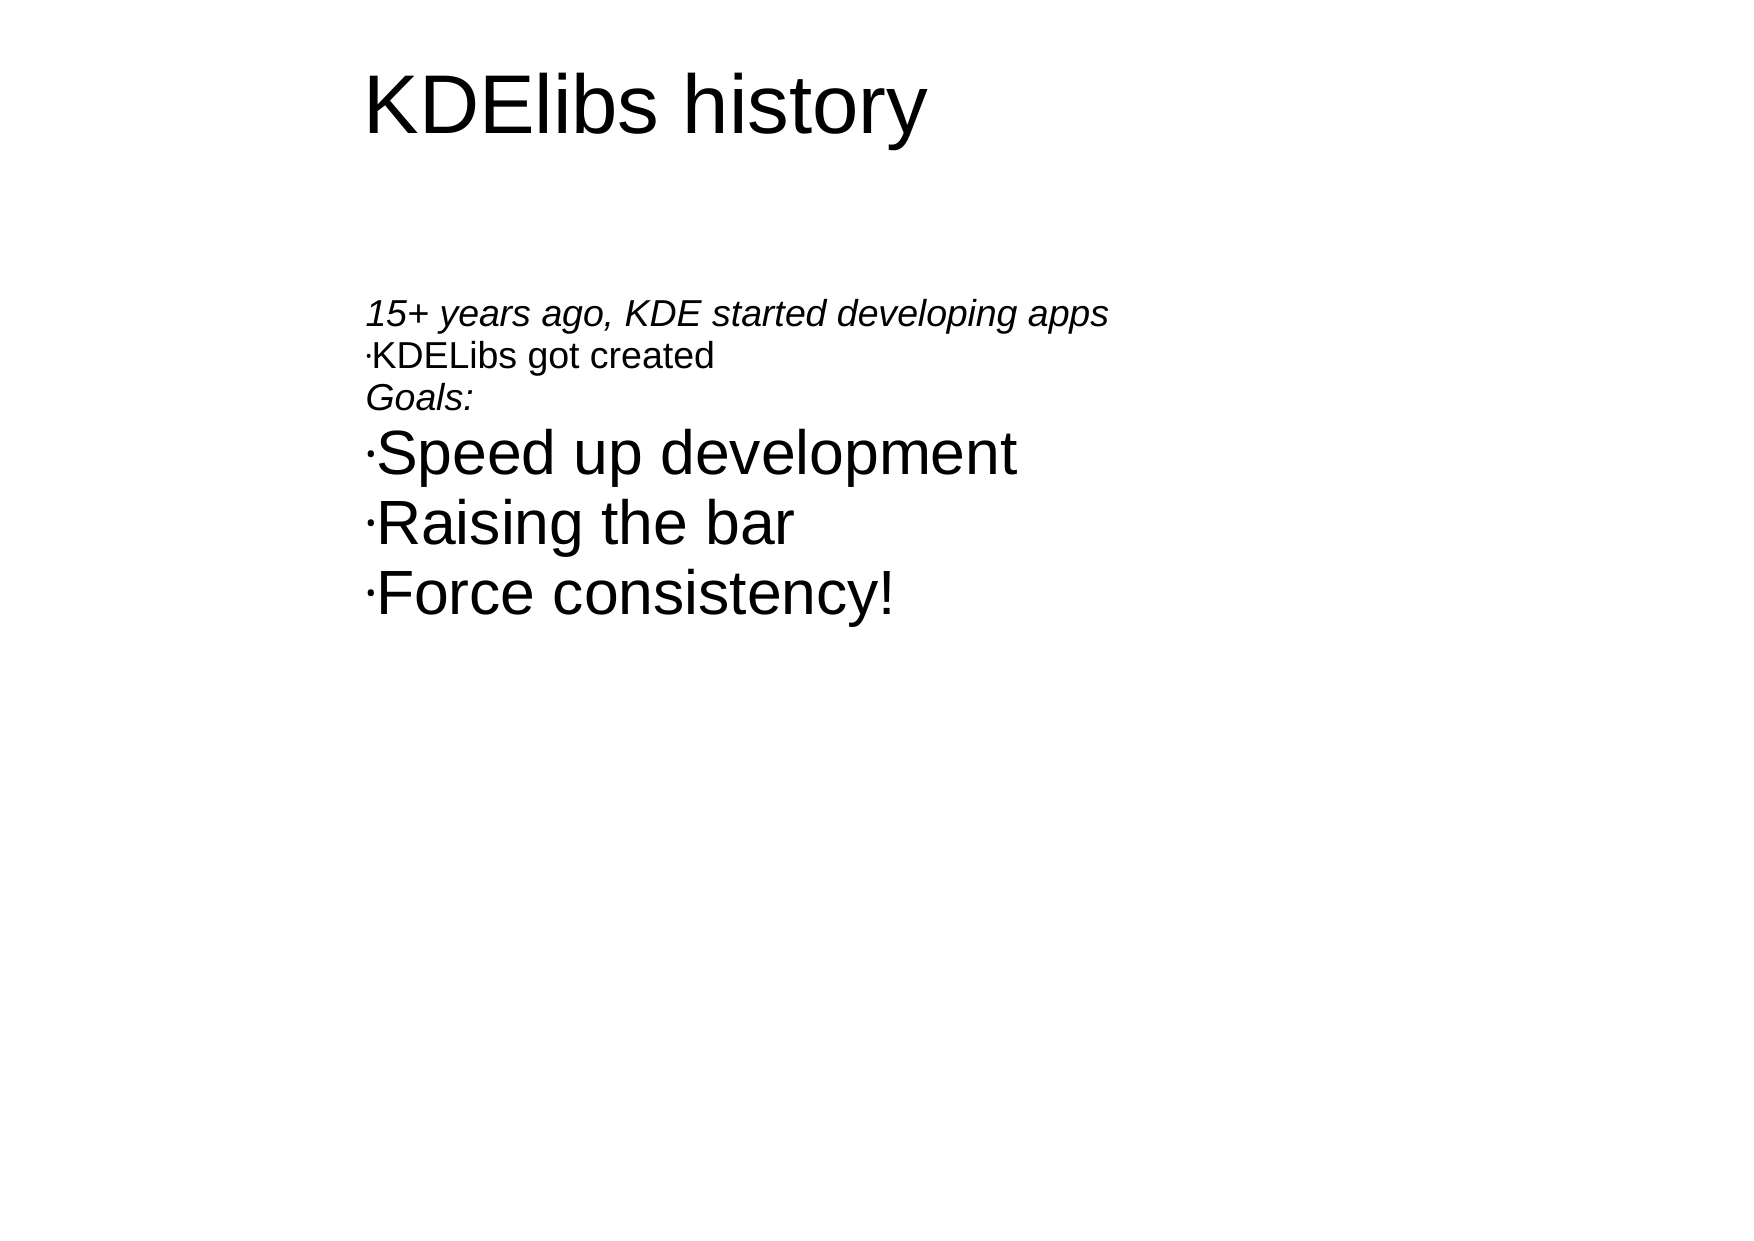

KDElibs history
15+ years ago, KDE started developing apps
KDELibs got created
Goals:
Speed up development
Raising the bar
Force consistency!